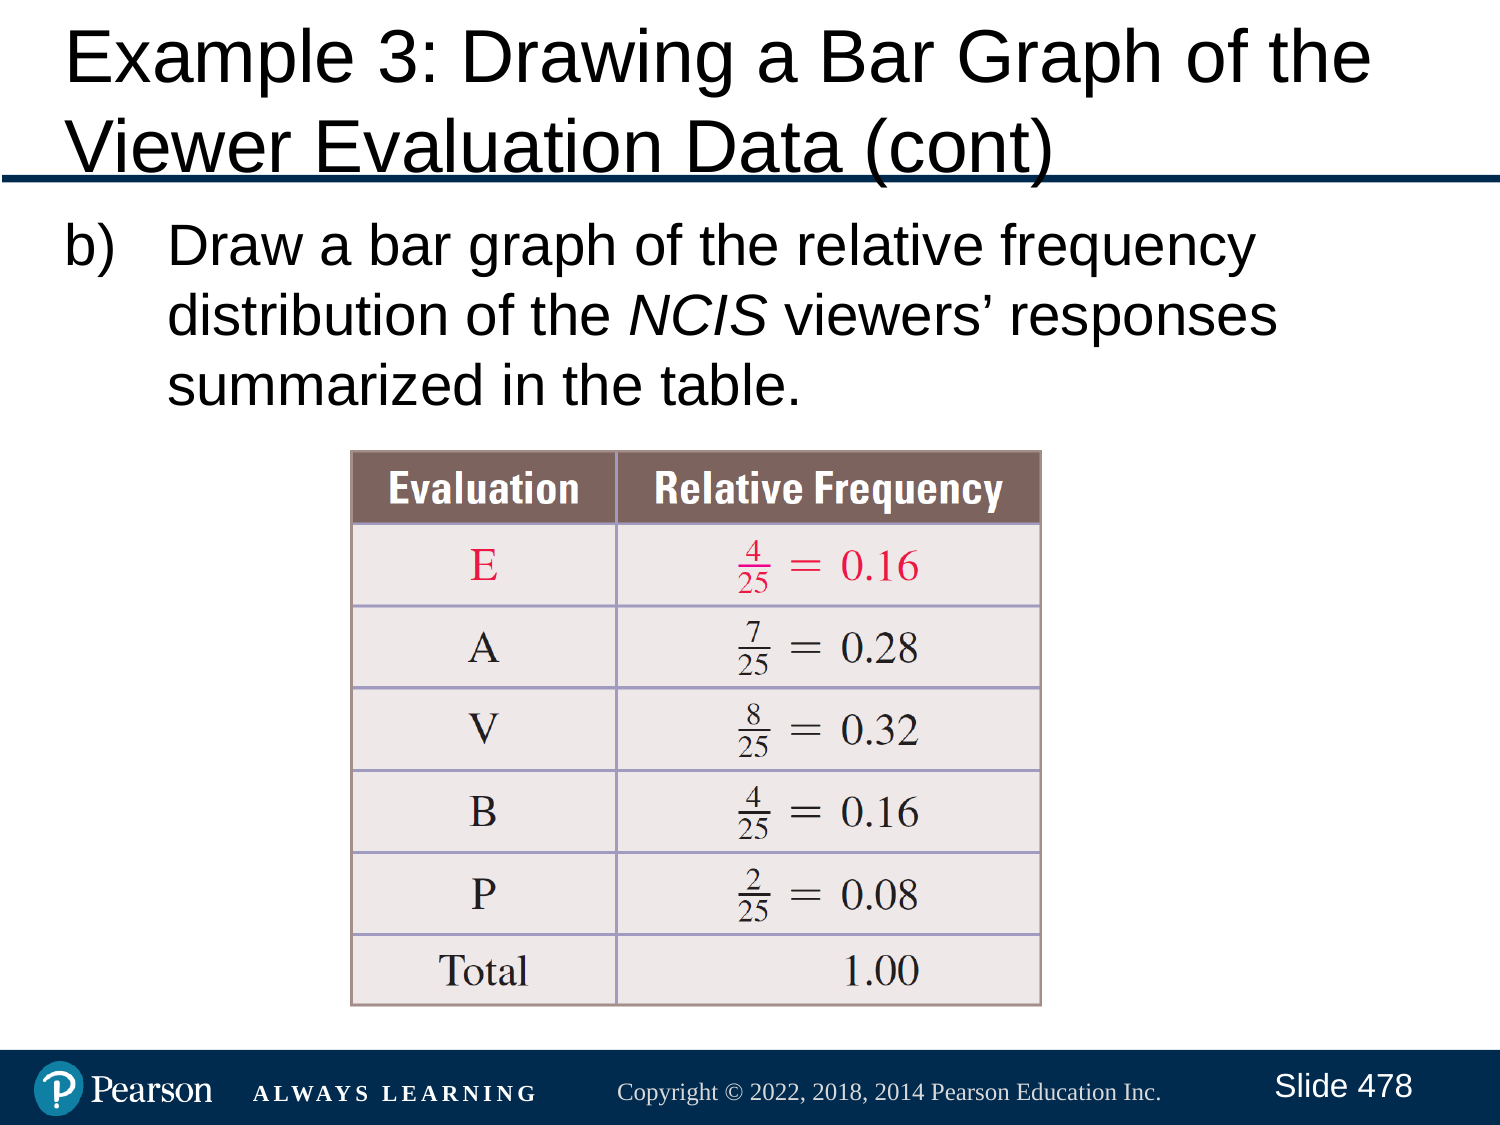

# Example 3: Drawing a Bar Graph of the Viewer Evaluation Data (cont)
Draw a bar graph of the relative frequency distribution of the NCIS viewers’ responses summarized in the table.